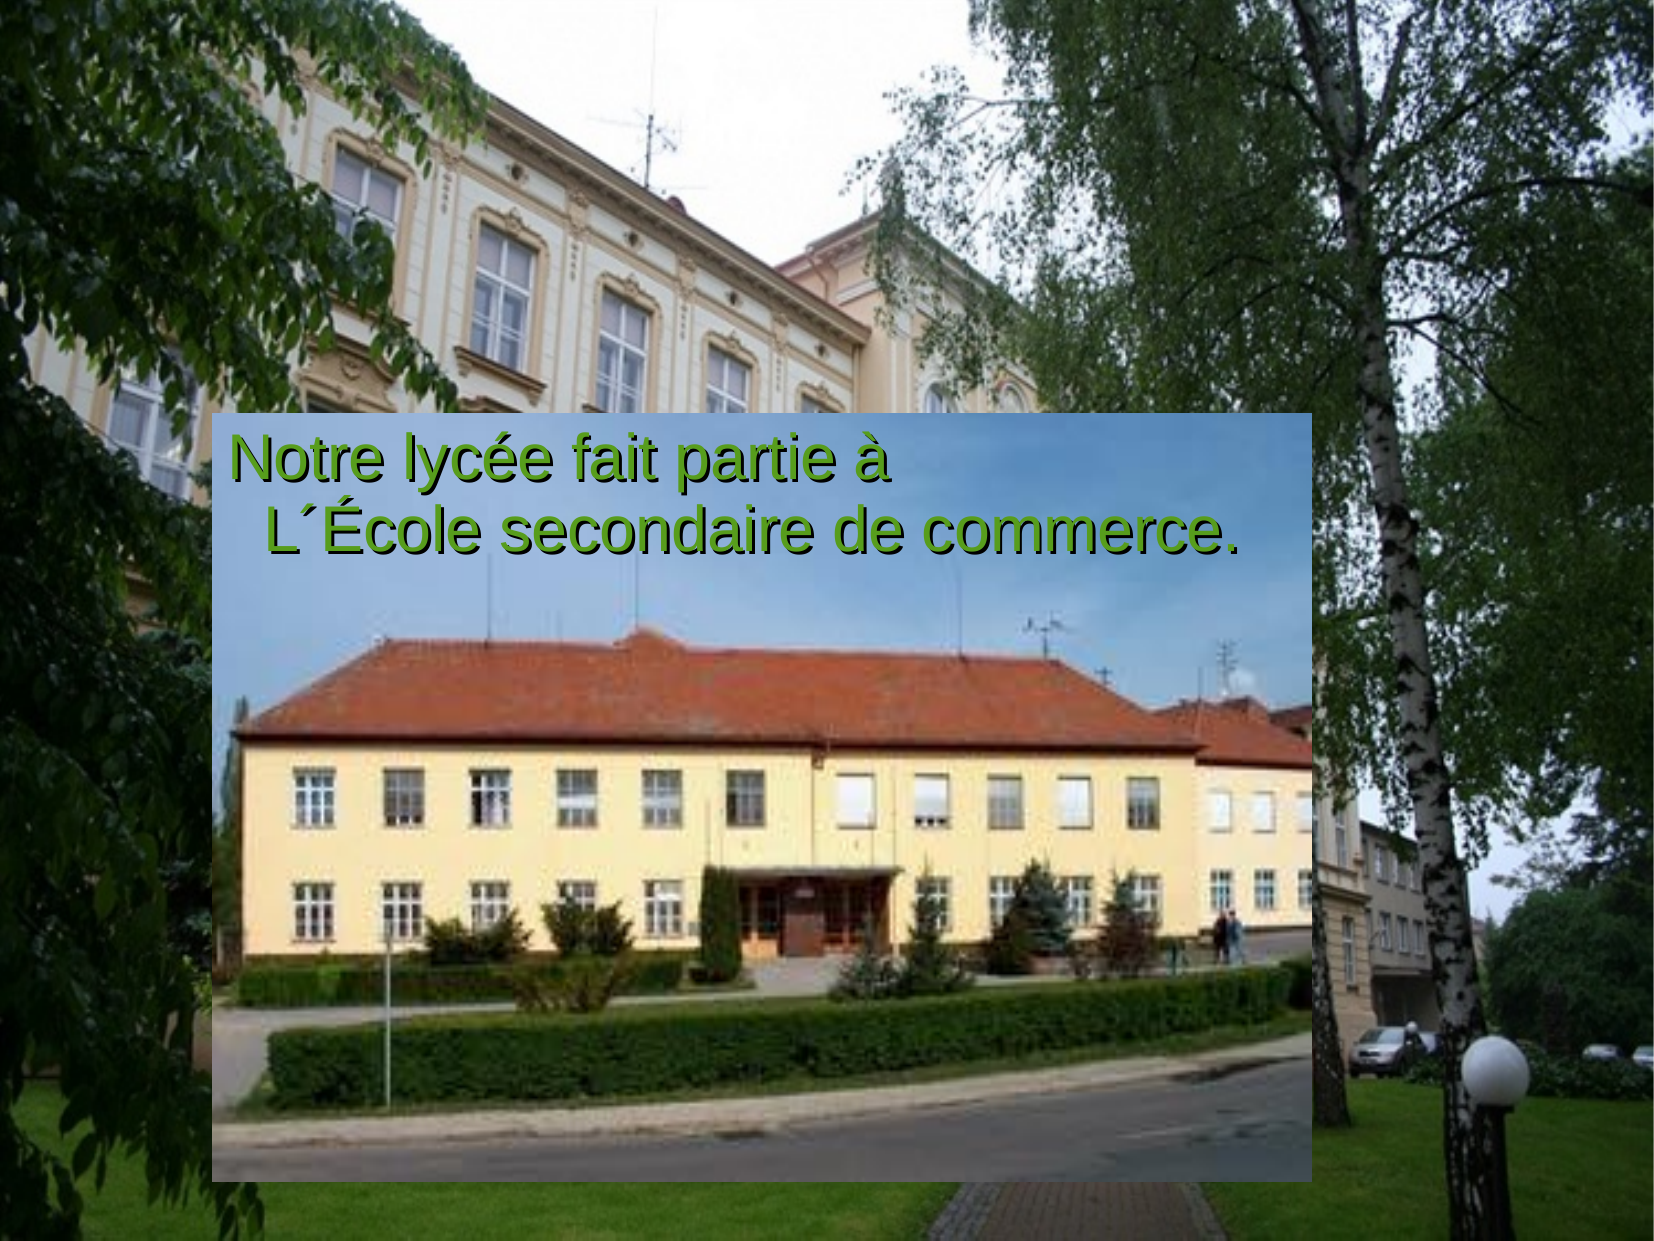

Notre lycée fait partie à
 L´École secondaire de commerce.